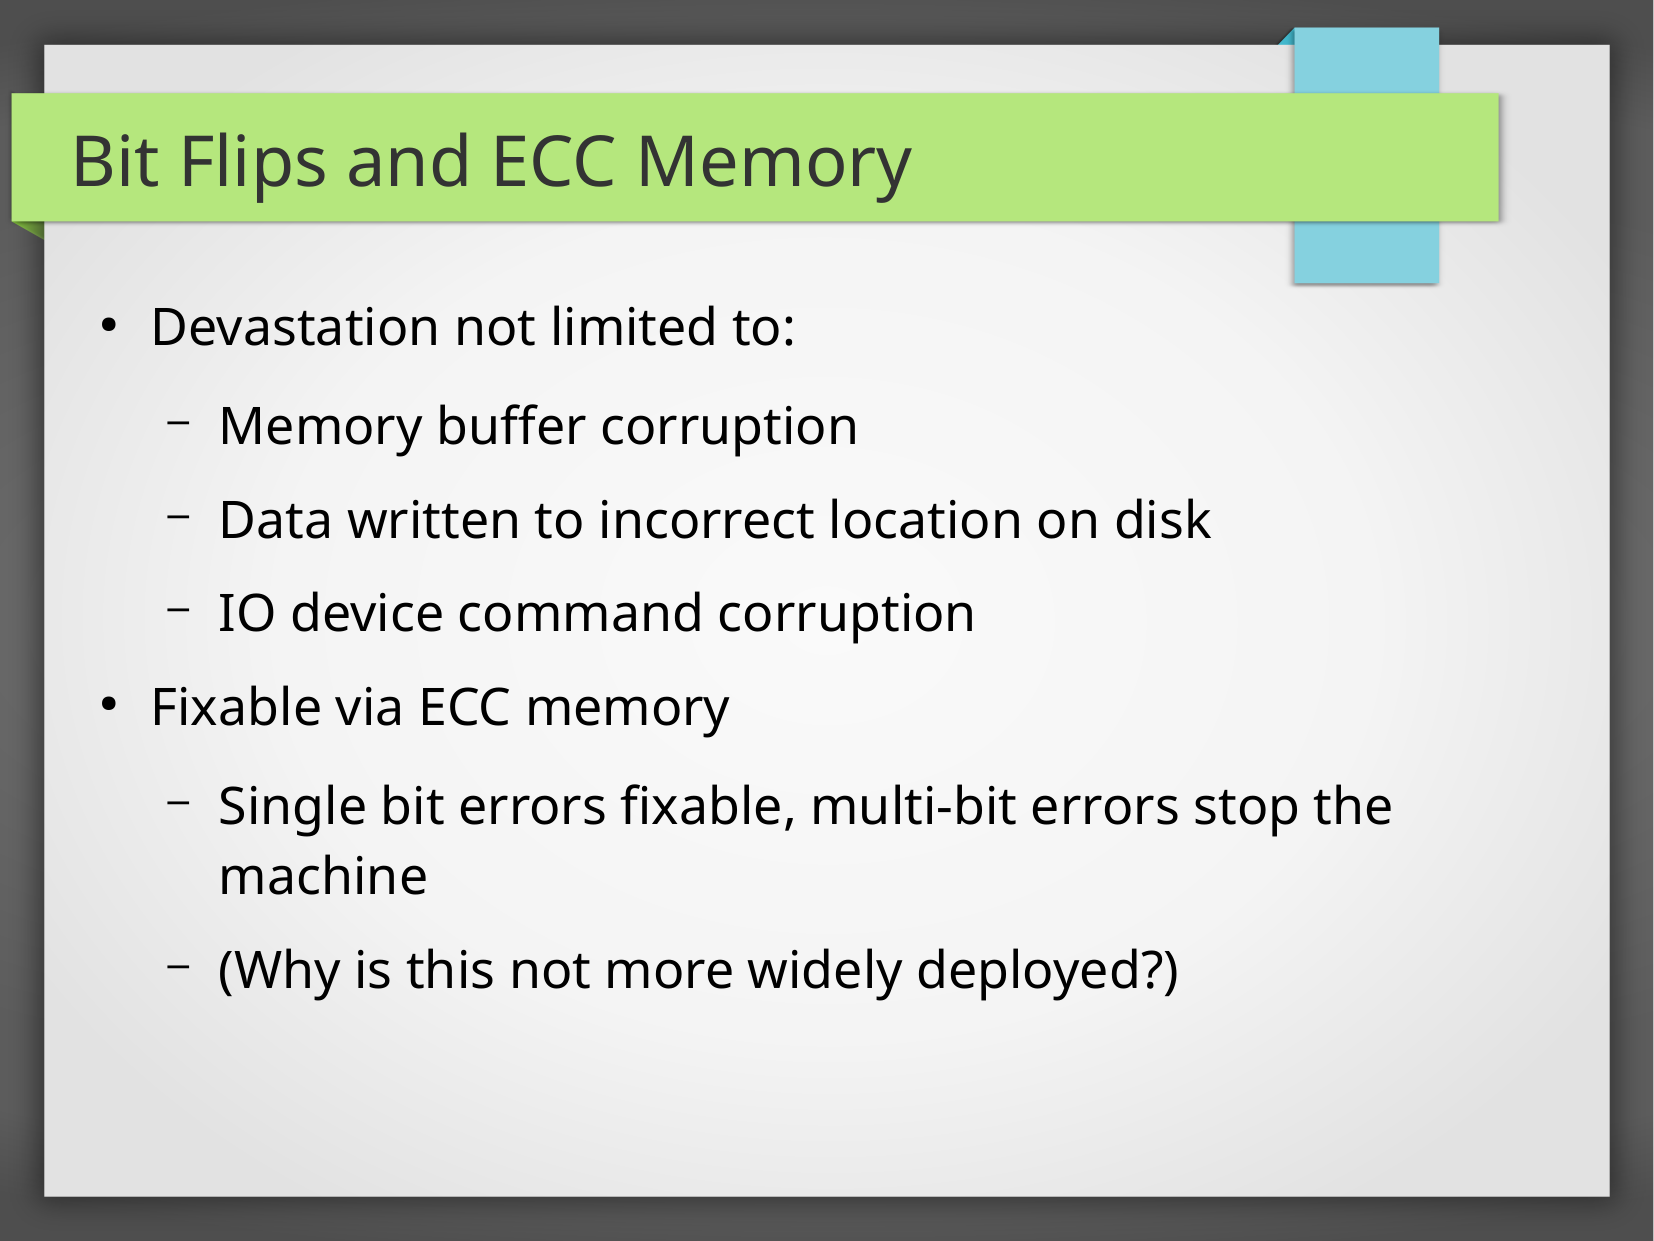

# Bit Flips and ECC Memory
Devastation not limited to:
Memory buffer corruption
Data written to incorrect location on disk
IO device command corruption
Fixable via ECC memory
Single bit errors fixable, multi-bit errors stop the machine
(Why is this not more widely deployed?)